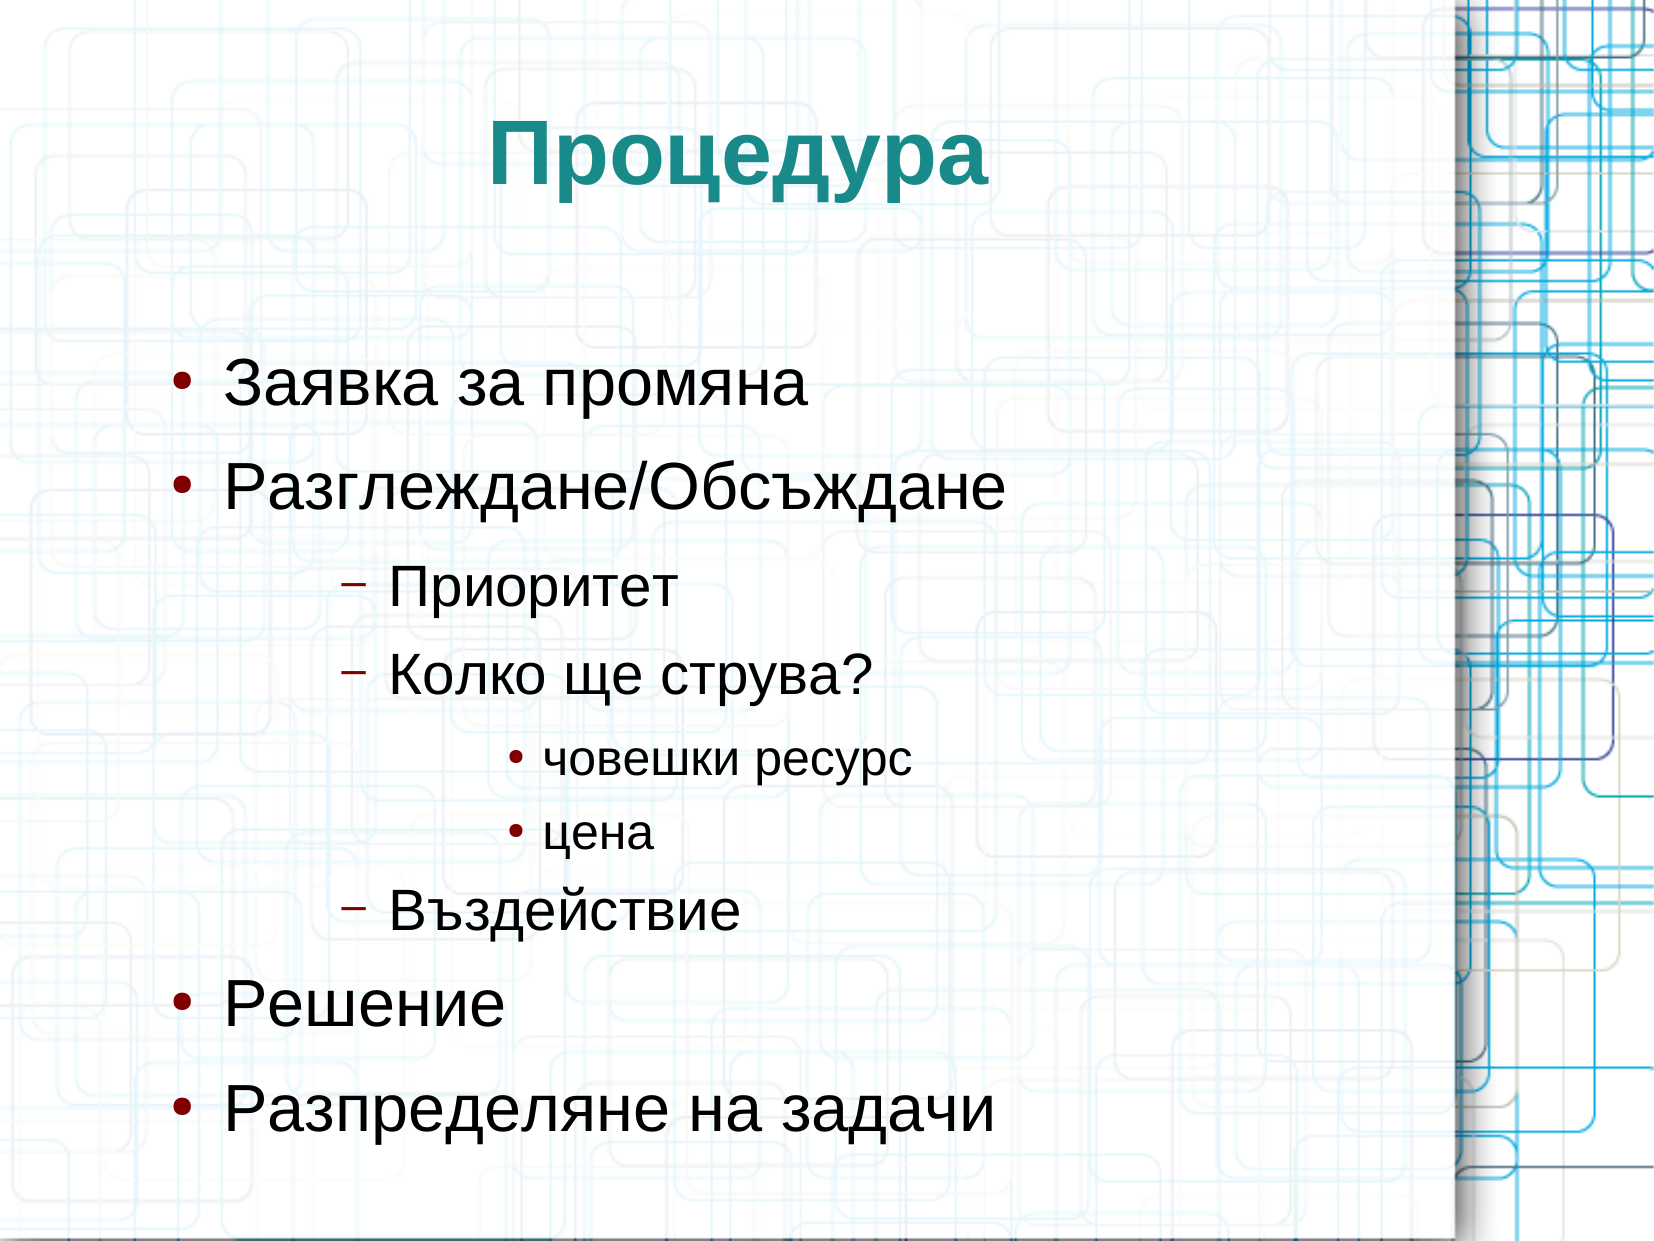

# Процедура
Заявка за промяна
Разглеждане/Обсъждане
Приоритет
Колко ще струва?
човешки ресурс
цена
Въздействие
Решение
Разпределяне на задачи